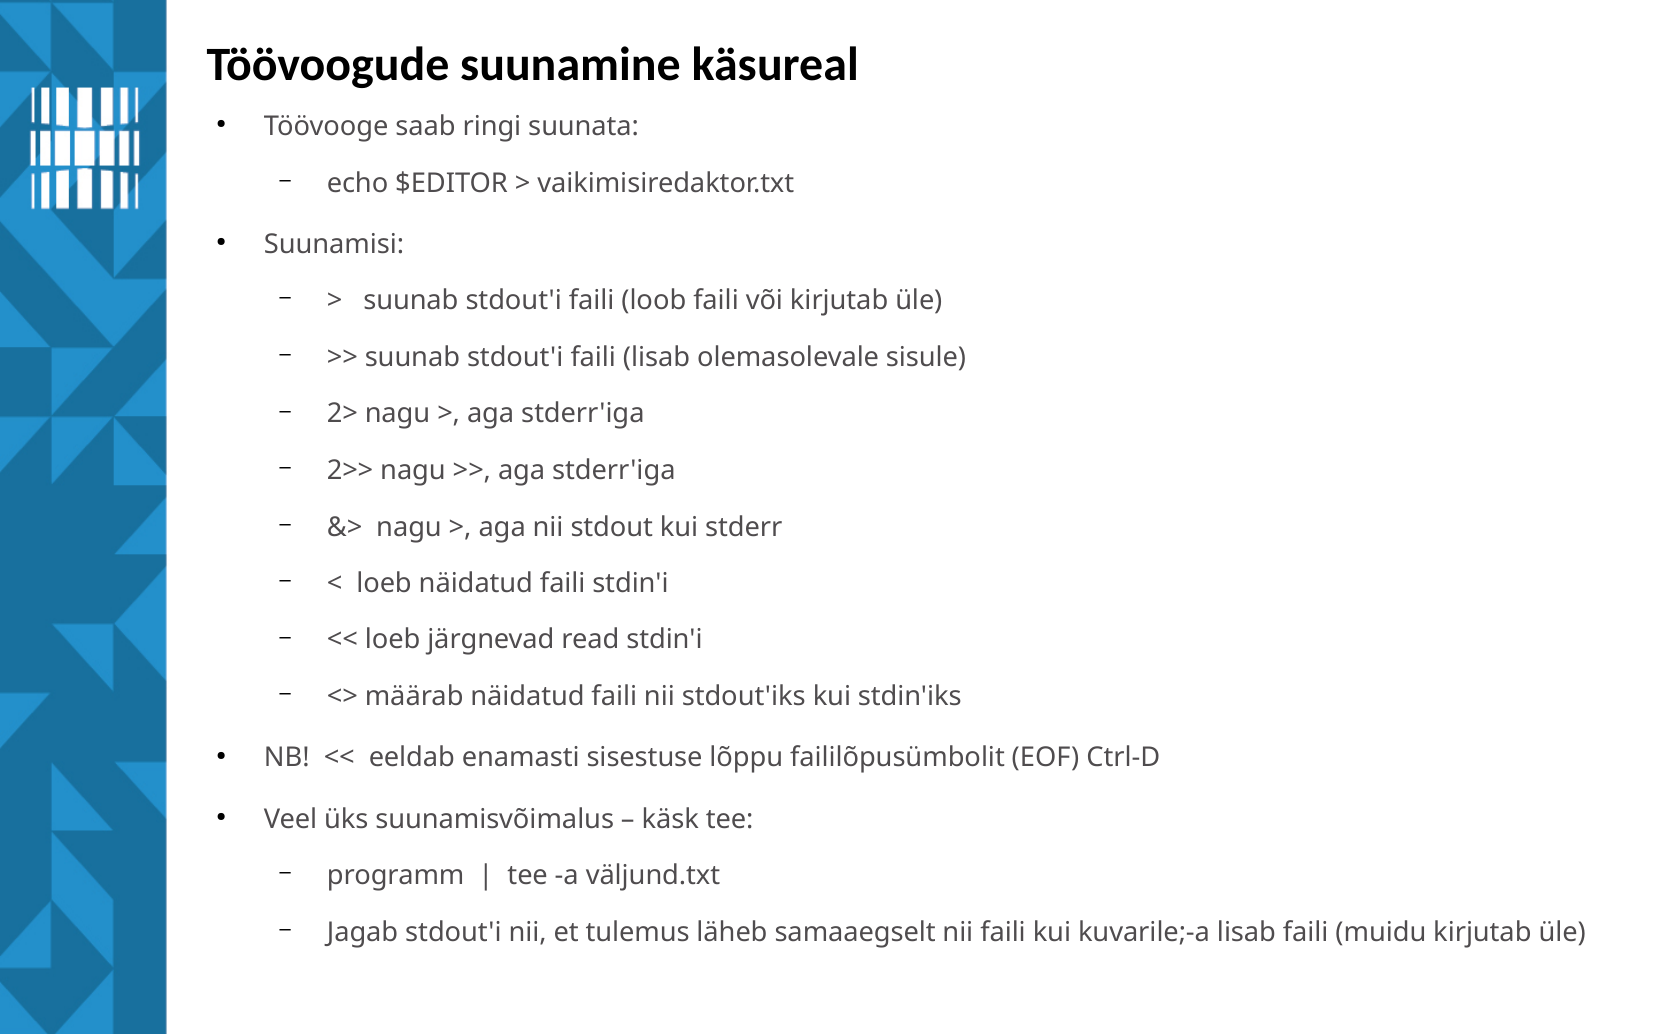

# Töövoogude suunamine käsureal
Töövooge saab ringi suunata:
echo $EDITOR > vaikimisiredaktor.txt
Suunamisi:
> suunab stdout'i faili (loob faili või kirjutab üle)
>> suunab stdout'i faili (lisab olemasolevale sisule)
2> nagu >, aga stderr'iga
2>> nagu >>, aga stderr'iga
&> nagu >, aga nii stdout kui stderr
< loeb näidatud faili stdin'i
<< loeb järgnevad read stdin'i
<> määrab näidatud faili nii stdout'iks kui stdin'iks
NB! << eeldab enamasti sisestuse lõppu faililõpusümbolit (EOF) Ctrl-D
Veel üks suunamisvõimalus – käsk tee:
programm | tee -a väljund.txt
Jagab stdout'i nii, et tulemus läheb samaaegselt nii faili kui kuvarile;-a lisab faili (muidu kirjutab üle)